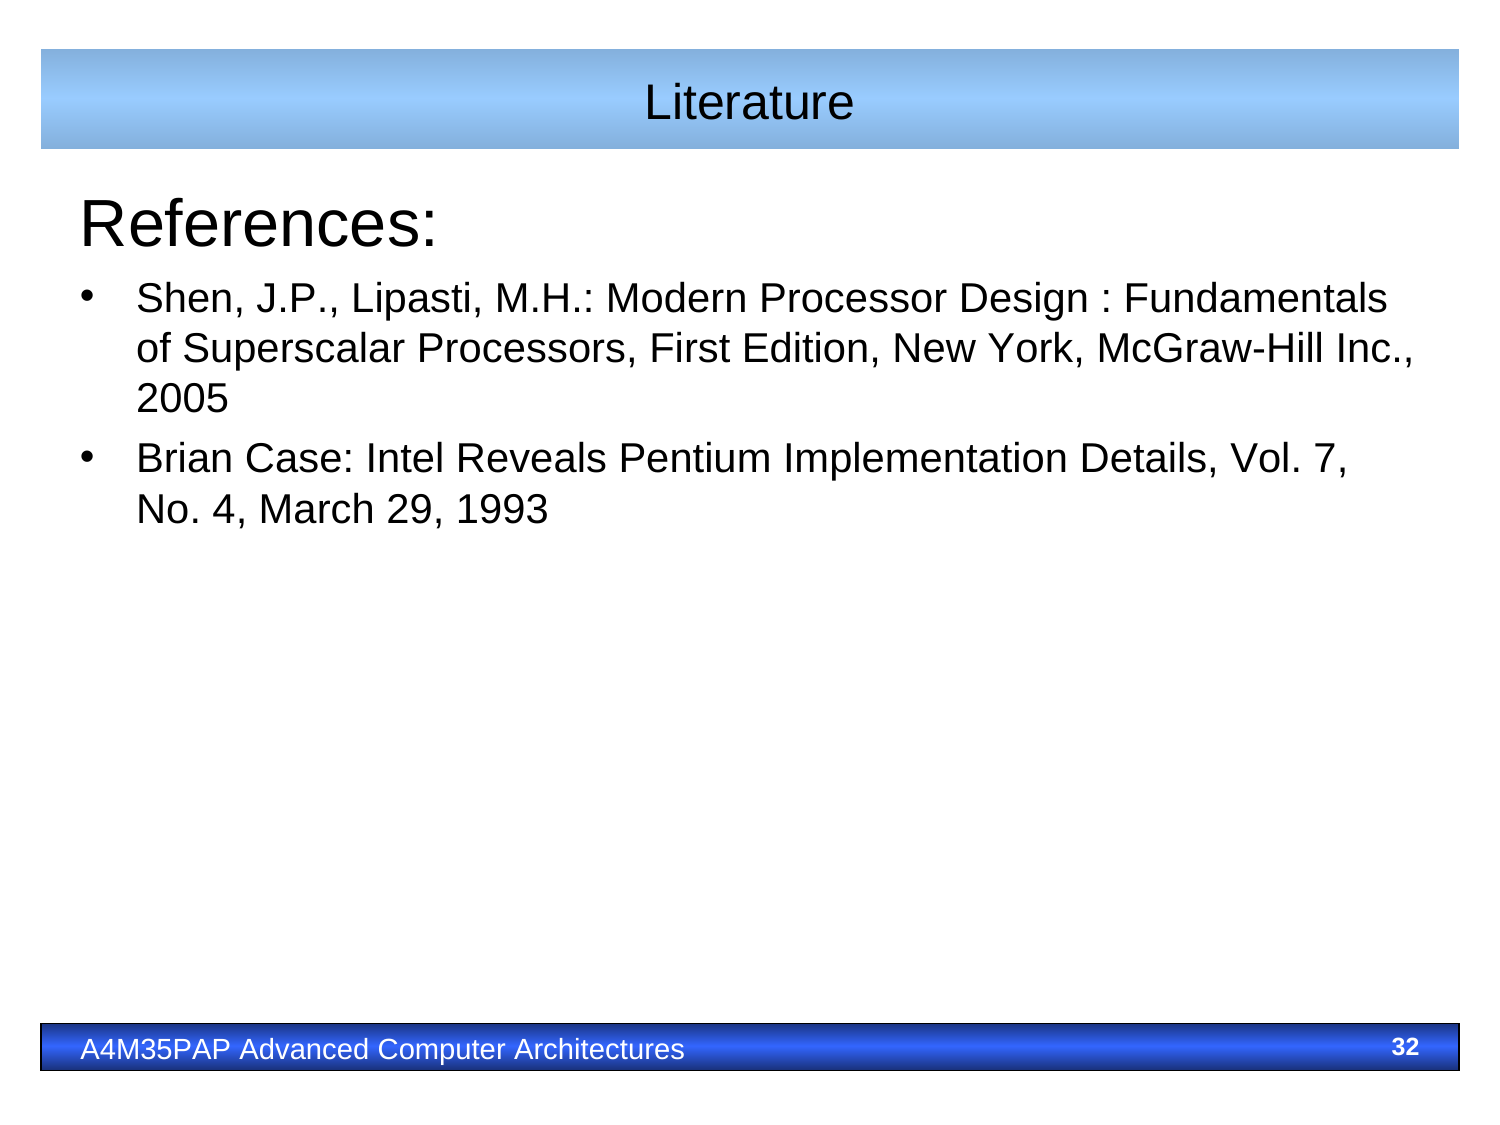

# Literature
References:
Shen, J.P., Lipasti, M.H.: Modern Processor Design : Fundamentals of Superscalar Processors, First Edition, New York, McGraw-Hill Inc., 2005
Brian Case: Intel Reveals Pentium Implementation Details, Vol. 7, No. 4, March 29, 1993
32